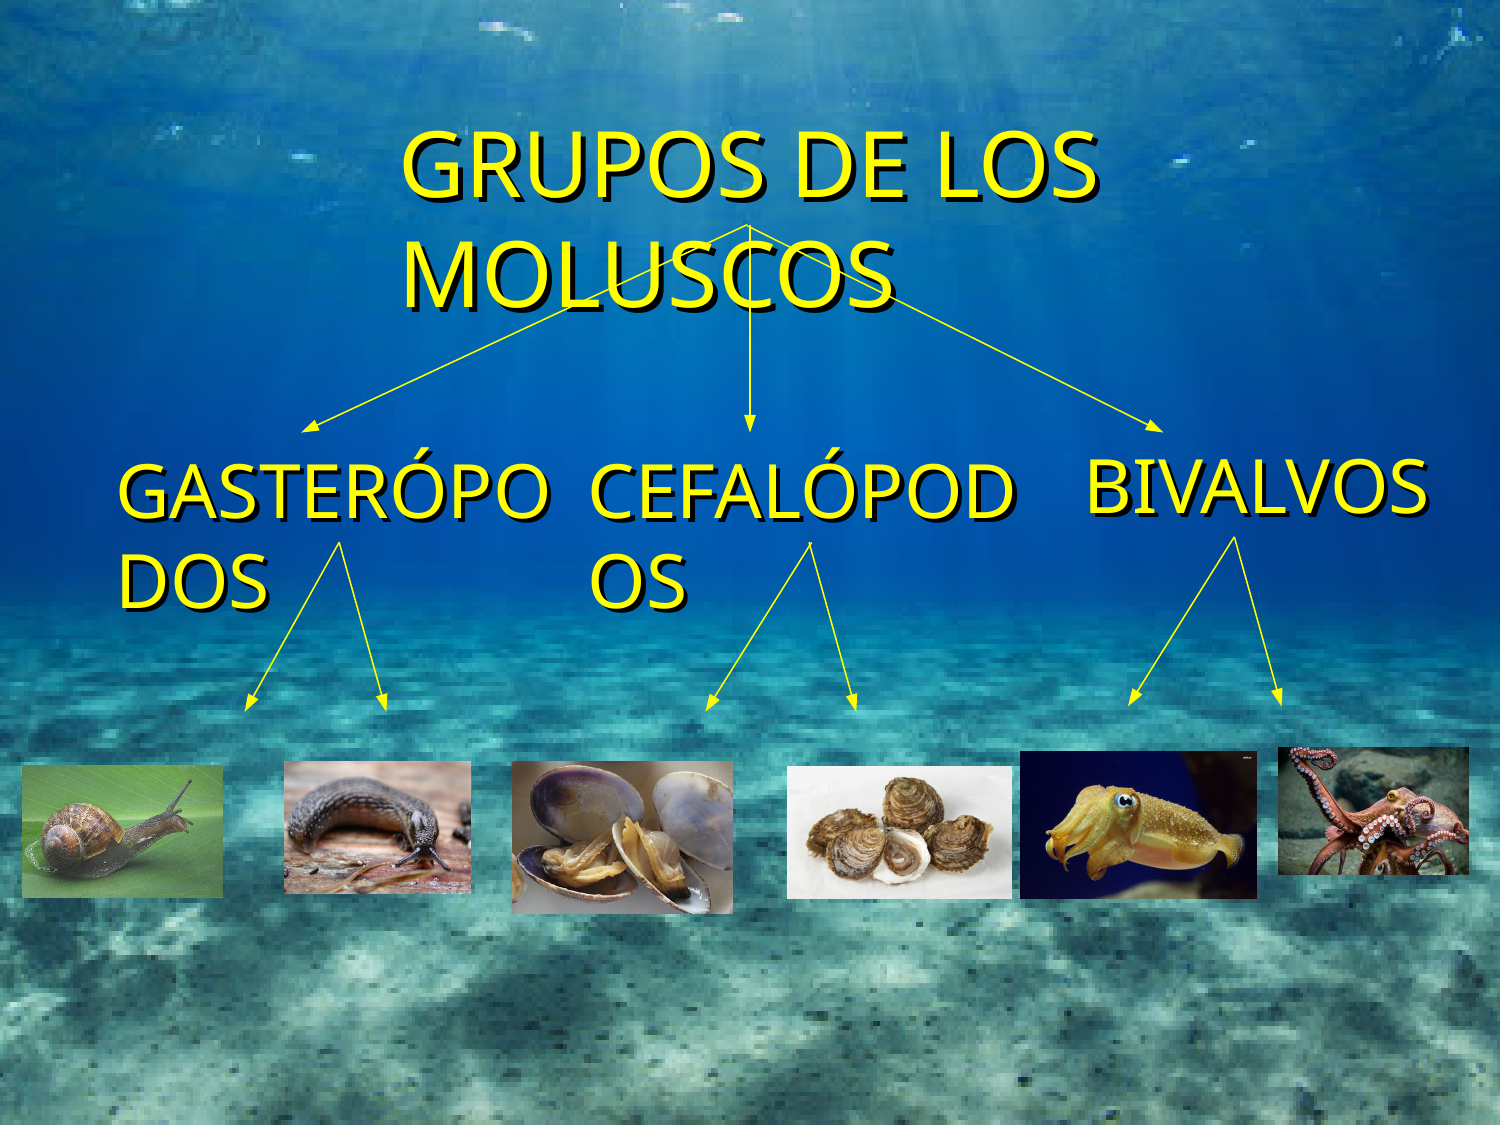

GRUPOS DE LOS MOLUSCOS
BIVALVOS
GASTERÓPODOS
CEFALÓPODOS